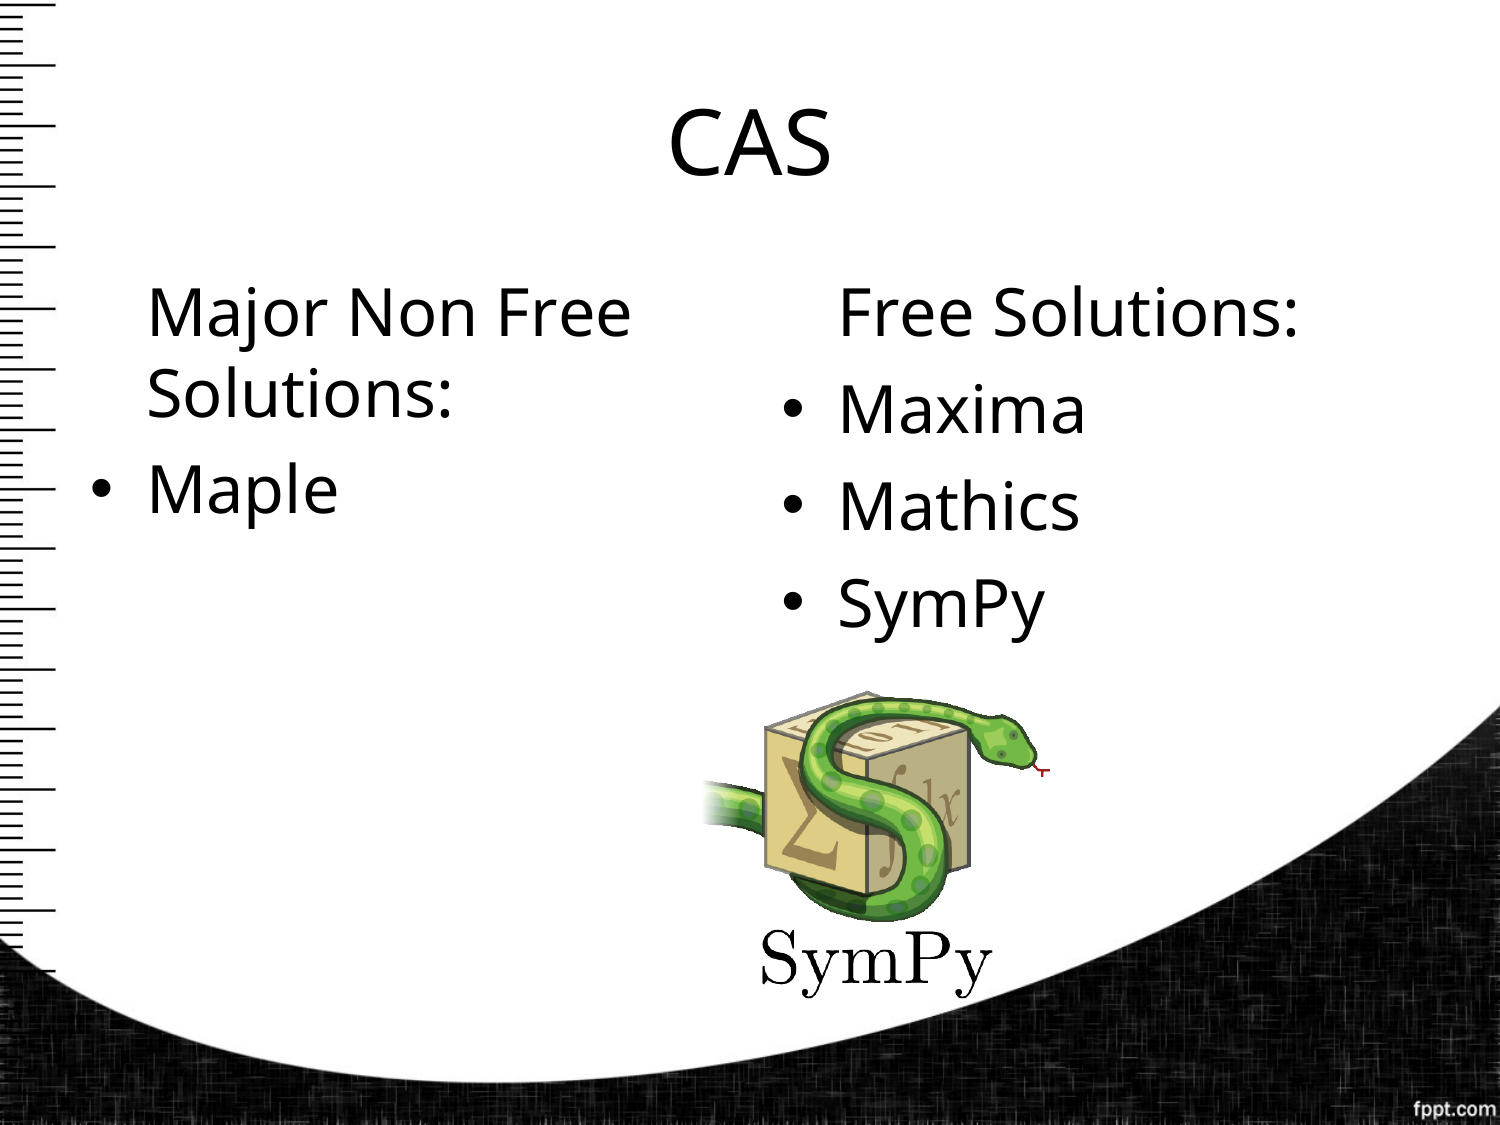

# CAS
Major Non Free Solutions:
Maple
Free Solutions:
Maxima
Mathics
SymPy